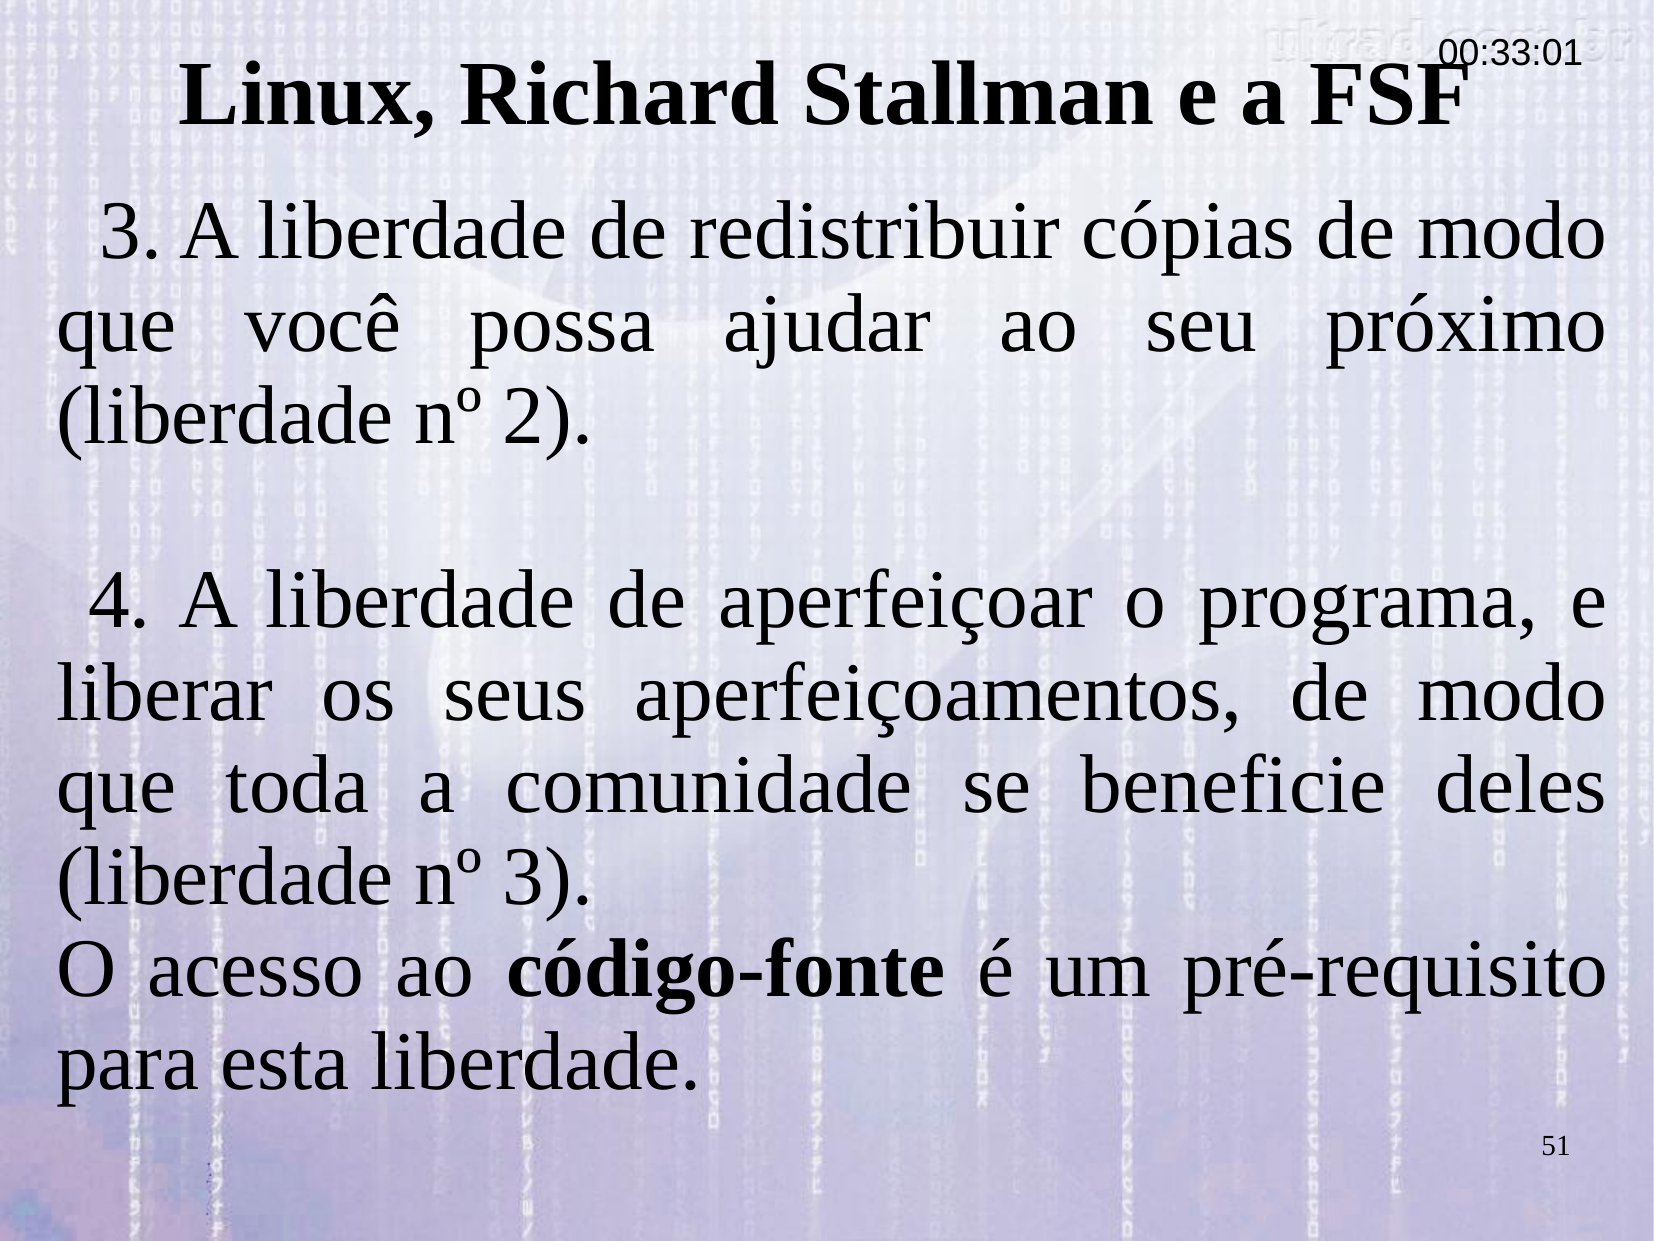

02:51:29
Linux, Richard Stallman e a FSF
 3. A liberdade de redistribuir cópias de modo que você possa ajudar ao seu próximo (liberdade nº 2).
 4. A liberdade de aperfeiçoar o programa, e liberar os seus aperfeiçoamentos, de modo que toda a comunidade se beneficie deles (liberdade nº 3).
O acesso ao código-fonte é um pré-requisito para esta liberdade.
51